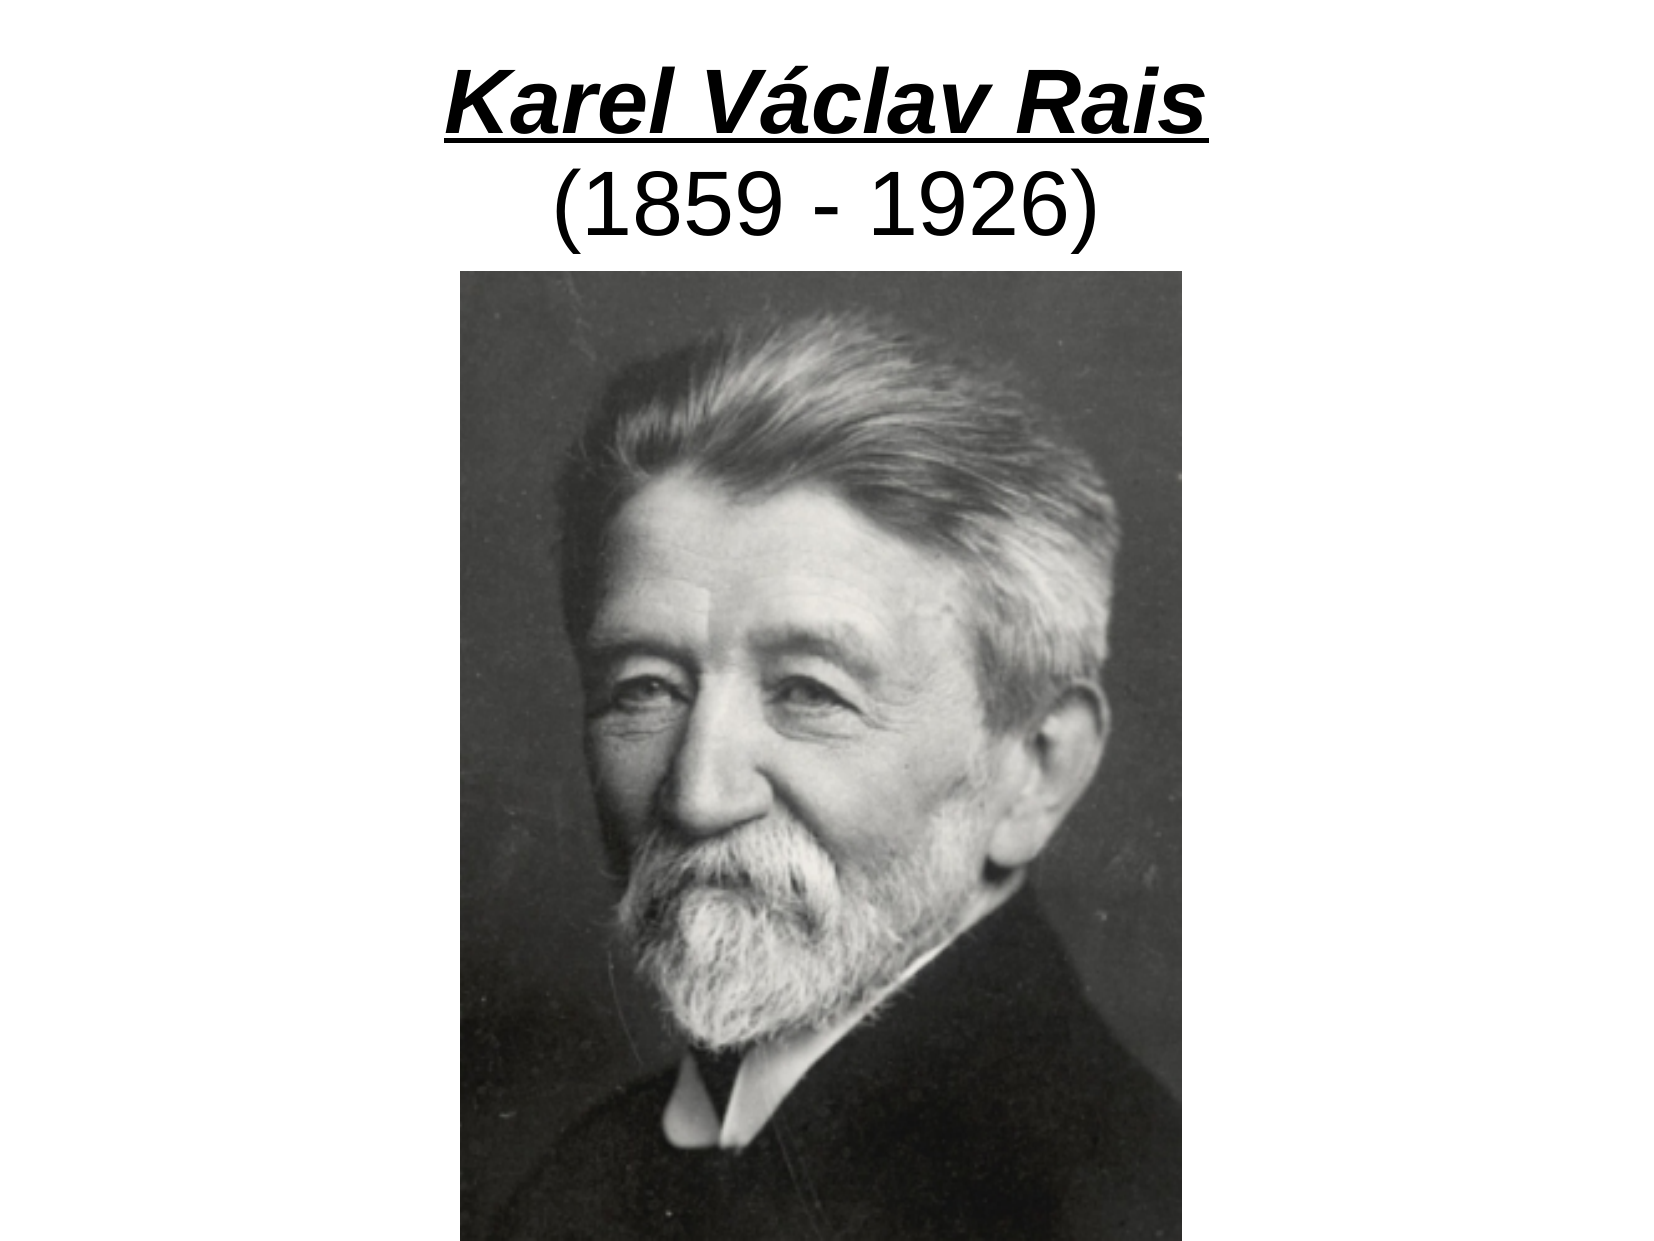

# Karel Václav Rais (1859 - 1926)